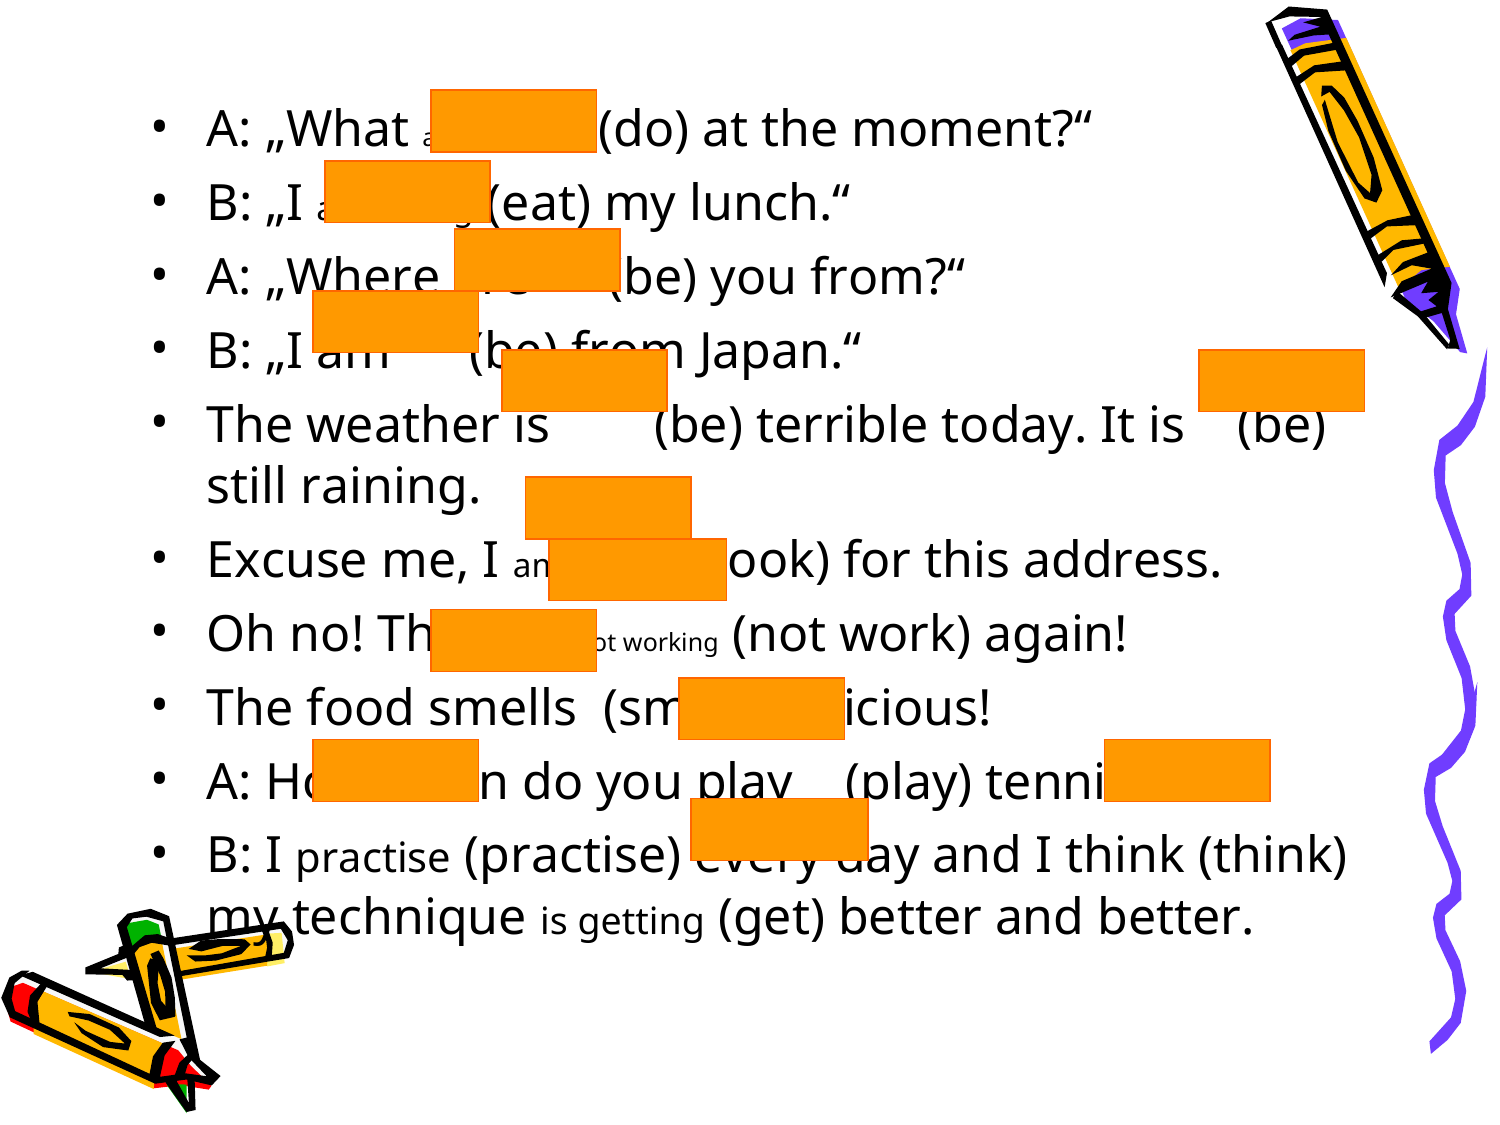

# A: „What are you doing (do) at the moment?“
B: „I am eating (eat) my lunch.“
A: „Where are (be) you from?“
B: „I am (be) from Japan.“
The weather is (be) terrible today. It is (be) still raining.
Excuse me, I am looking (look) for this address.
Oh no! The lift is not working (not work) again!
The food smells (smell) delicious!
A: How often do you play (play) tennis?
B: I practise (practise) every day and I think (think) my technique is getting (get) better and better.